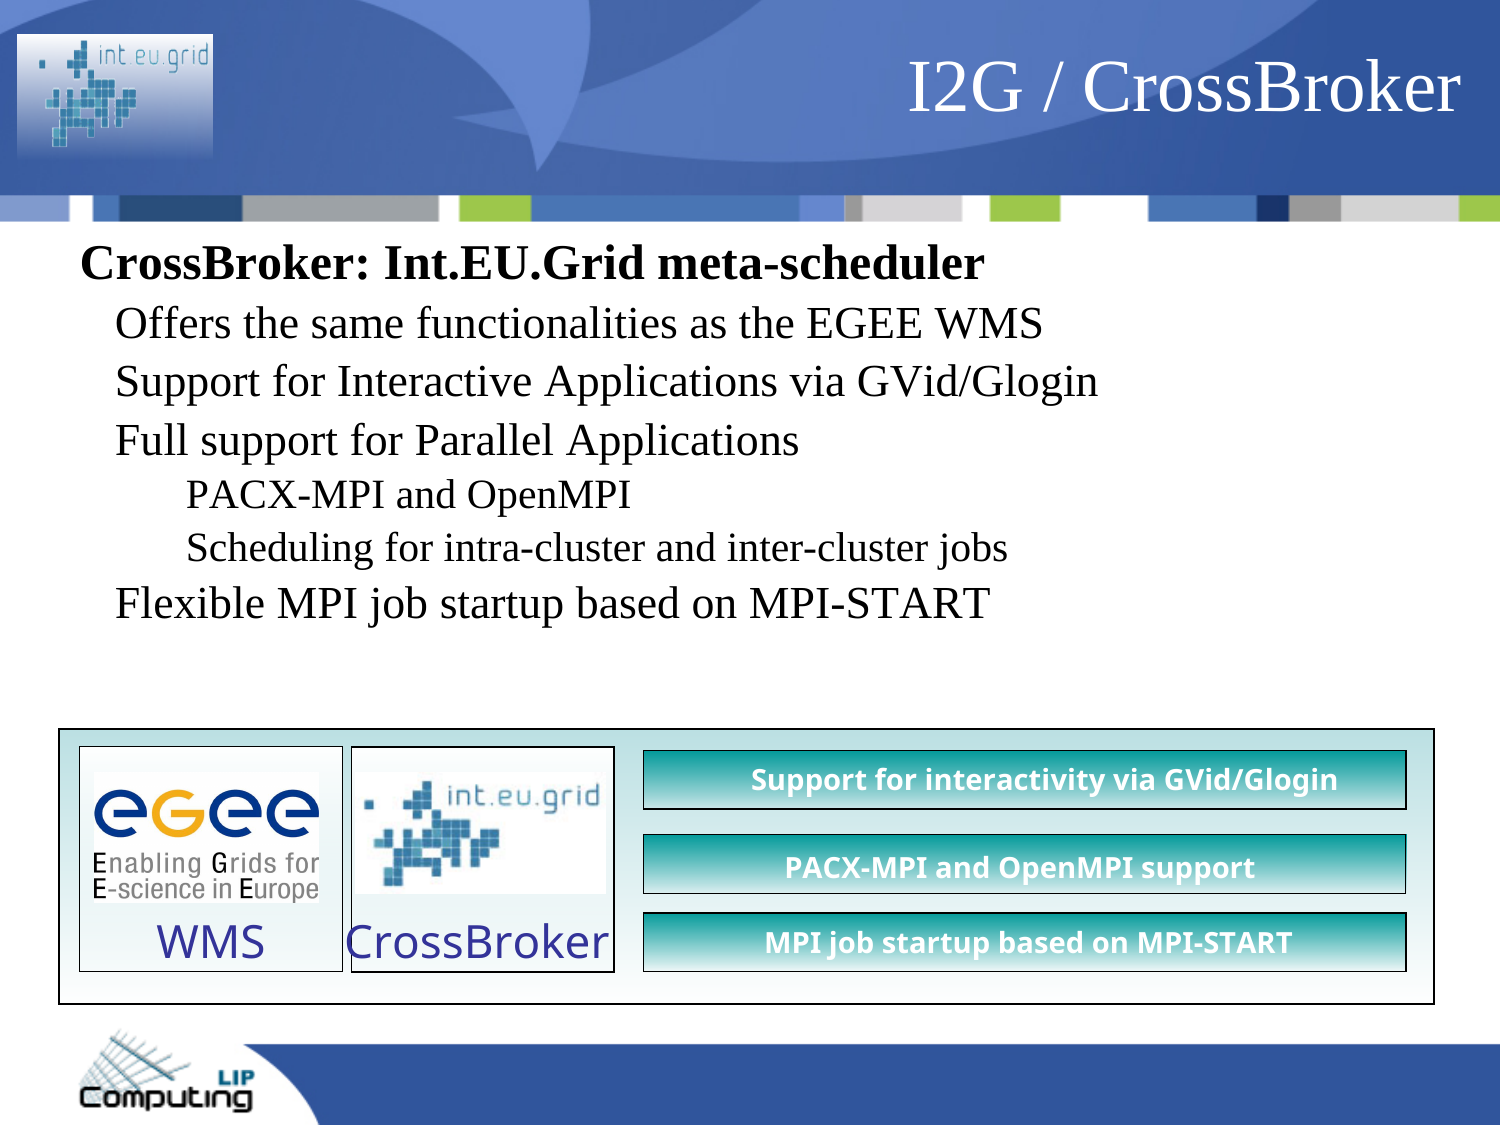

I2G / CrossBroker
# CrossBroker: Int.EU.Grid meta-scheduler
Offers the same functionalities as the EGEE WMS
Support for Interactive Applications via GVid/Glogin
Full support for Parallel Applications
PACX-MPI and OpenMPI
Scheduling for intra-cluster and inter-cluster jobs
Flexible MPI job startup based on MPI-START
Support for interactivity via GVid/Glogin
PACX-MPI and OpenMPI support
WMS
CrossBroker
MPI job startup based on MPI-START